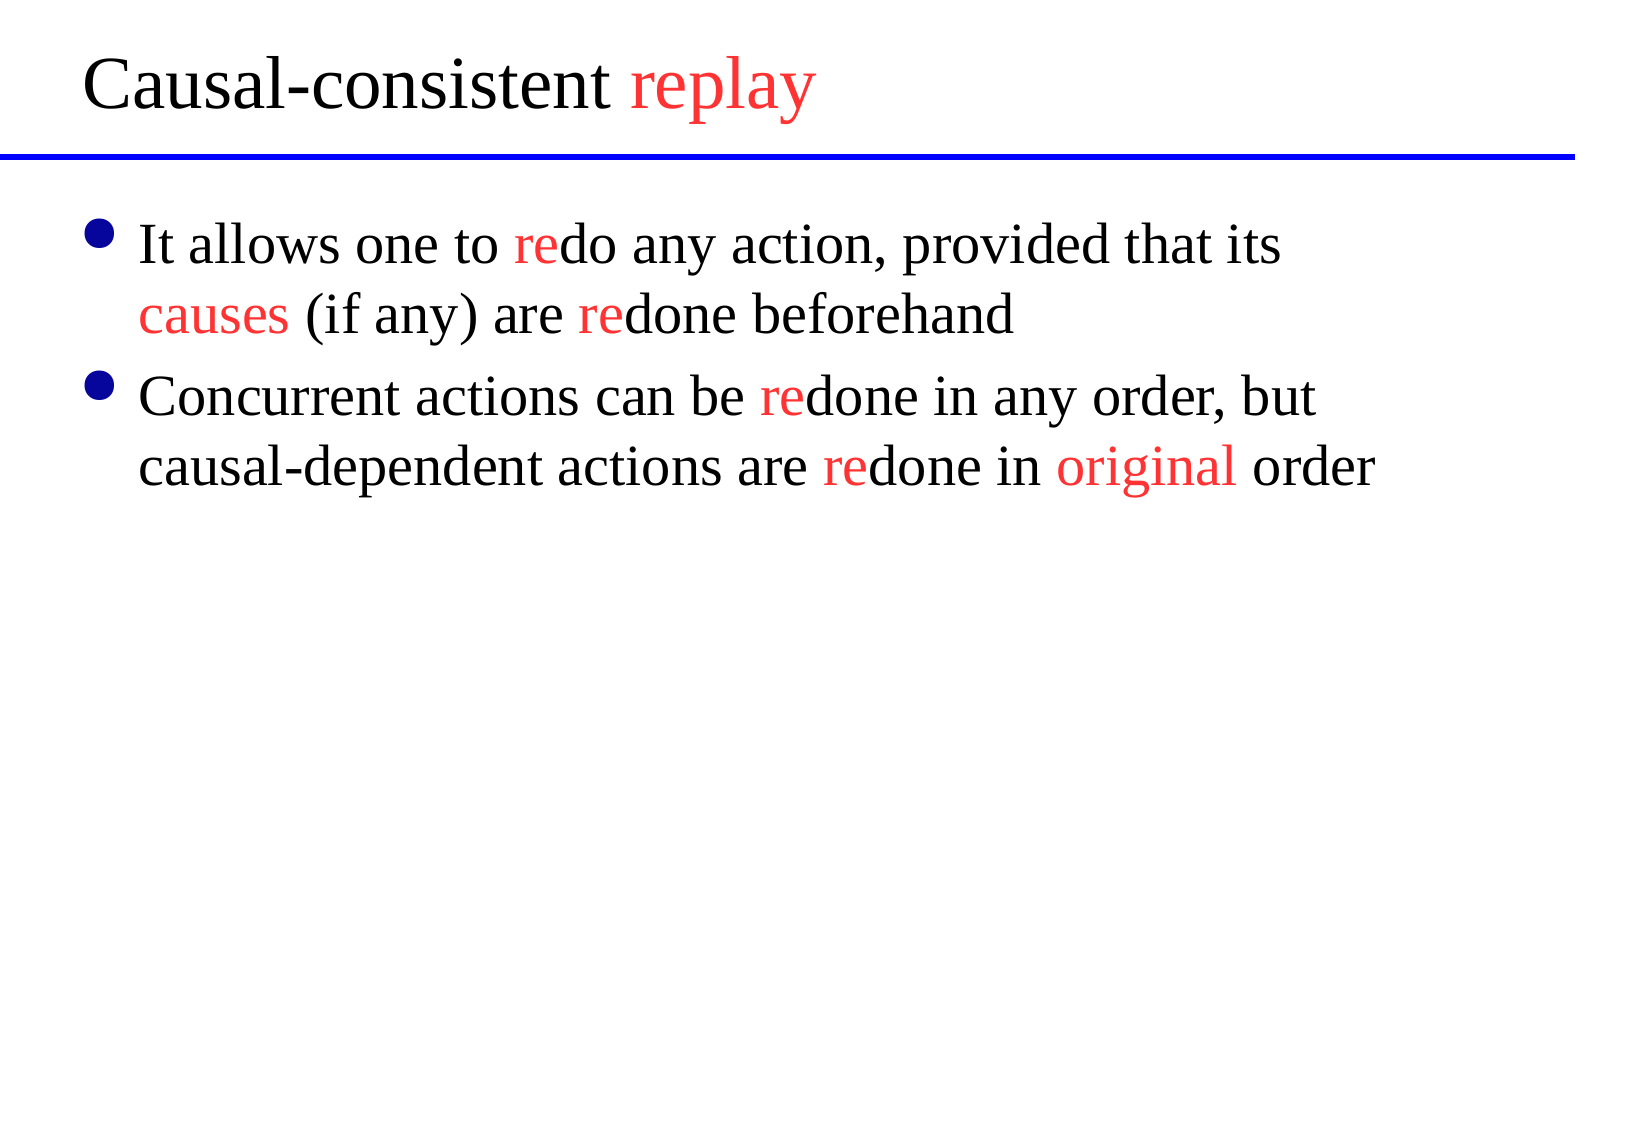

# Causal-consistent replay
It allows one to redo any action, provided that its
causes (if any) are redone beforehand
Concurrent actions can be redone in any order, but causal-dependent actions are redone in original order